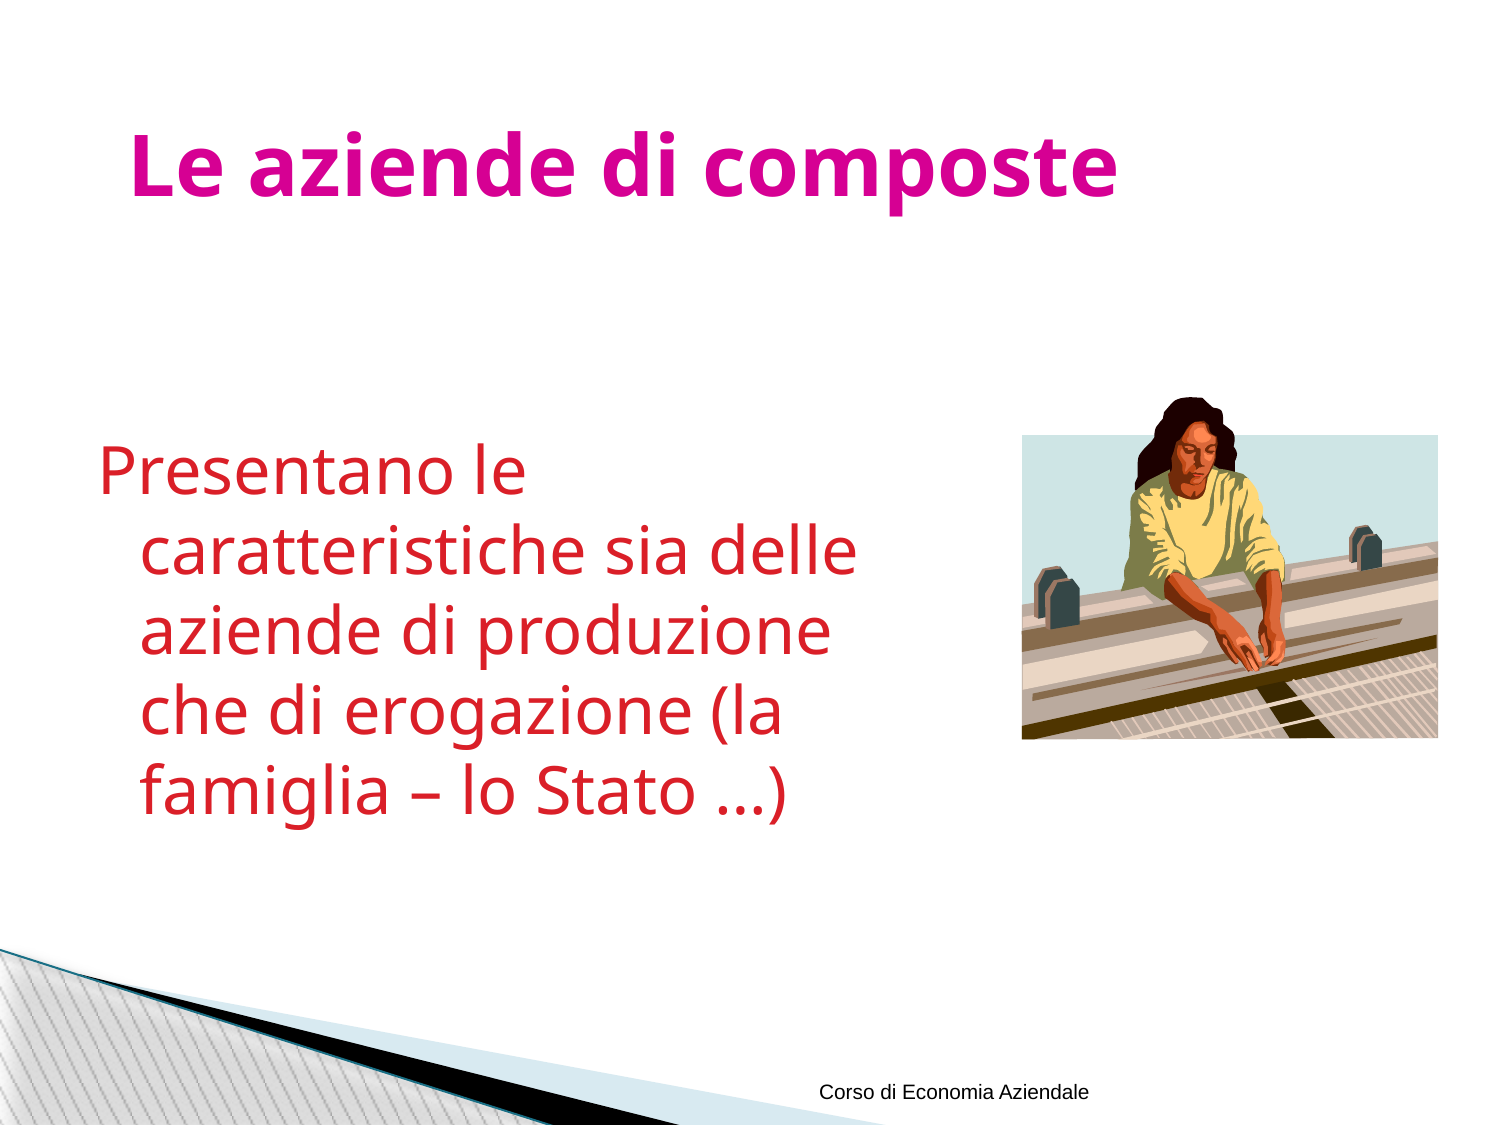

# Le aziende di composte
Presentano le caratteristiche sia delle aziende di produzione che di erogazione (la famiglia – lo Stato …)
Corso di Economia Aziendale